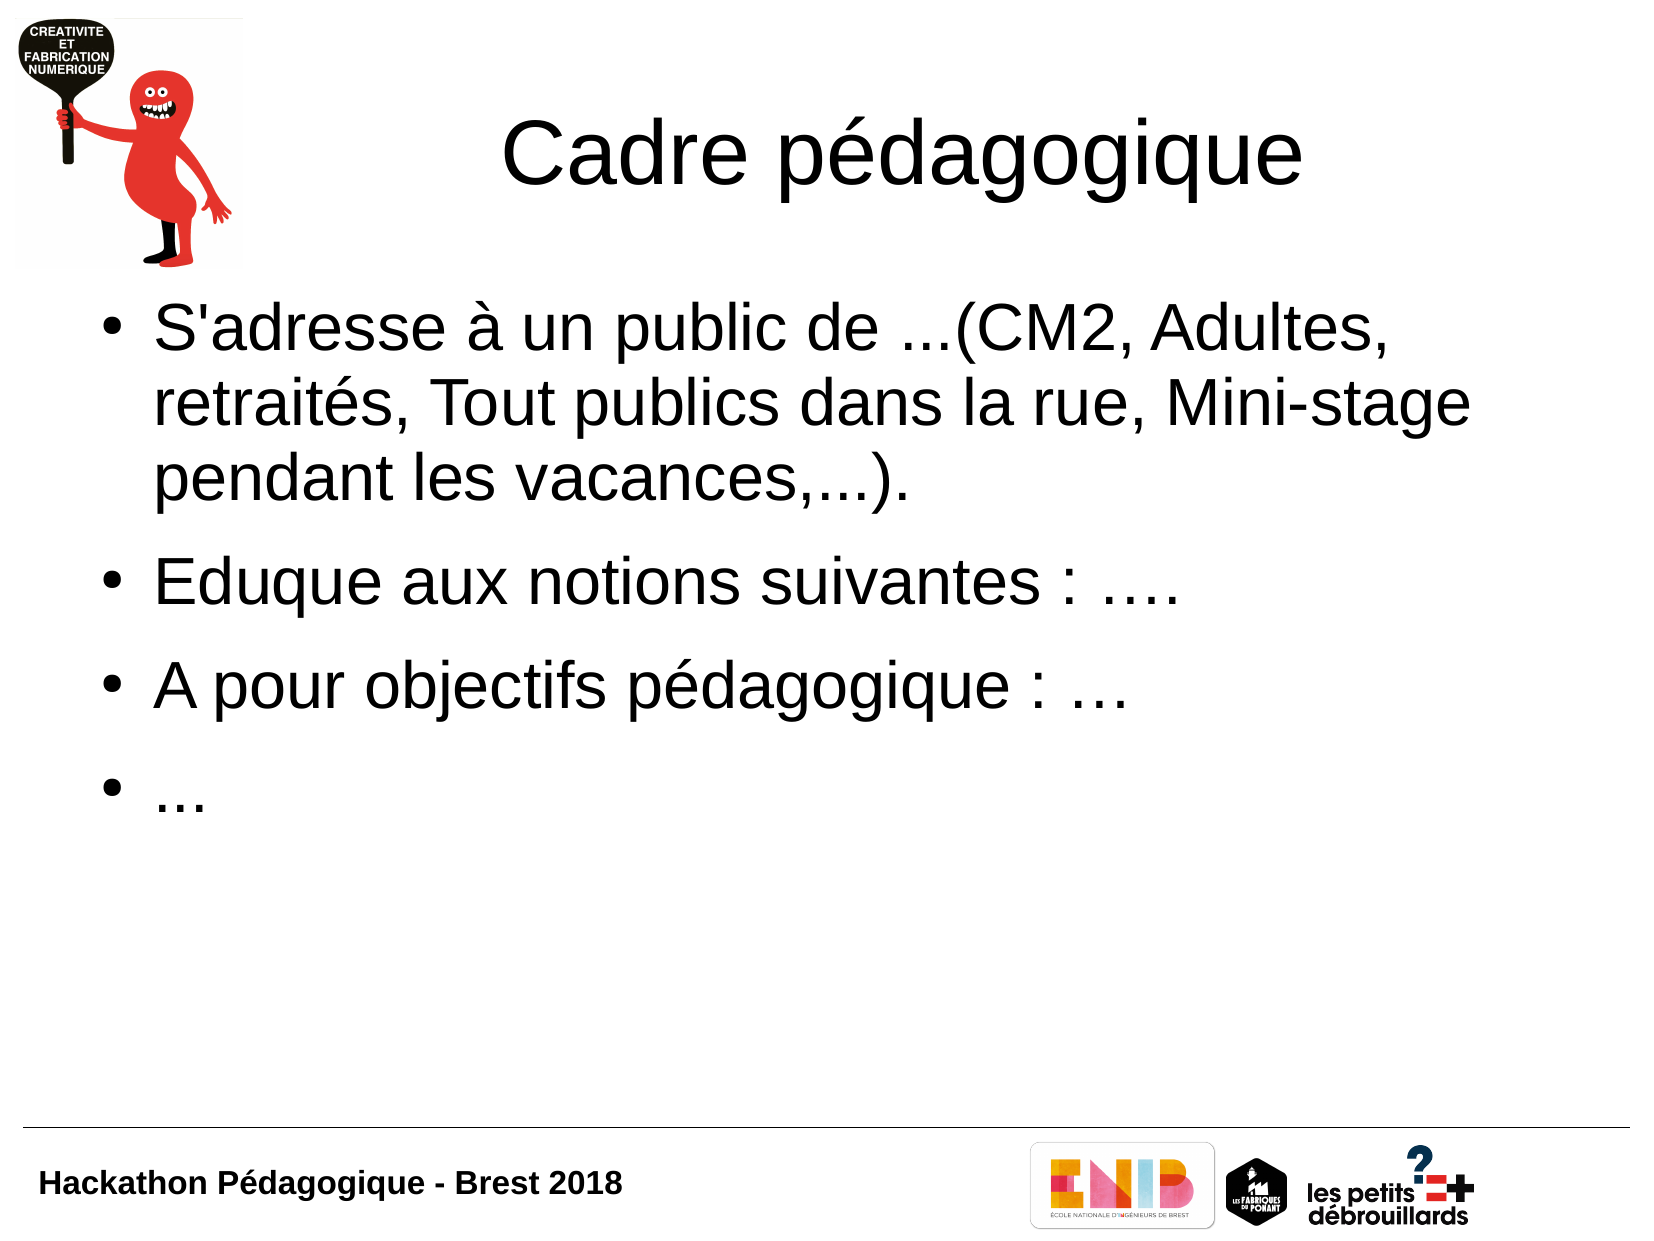

# Cadre pédagogique
S'adresse à un public de ...(CM2, Adultes, retraités, Tout publics dans la rue, Mini-stage pendant les vacances,...).
Eduque aux notions suivantes : ….
A pour objectifs pédagogique : …
...
Hackathon Pédagogique - Brest 2018